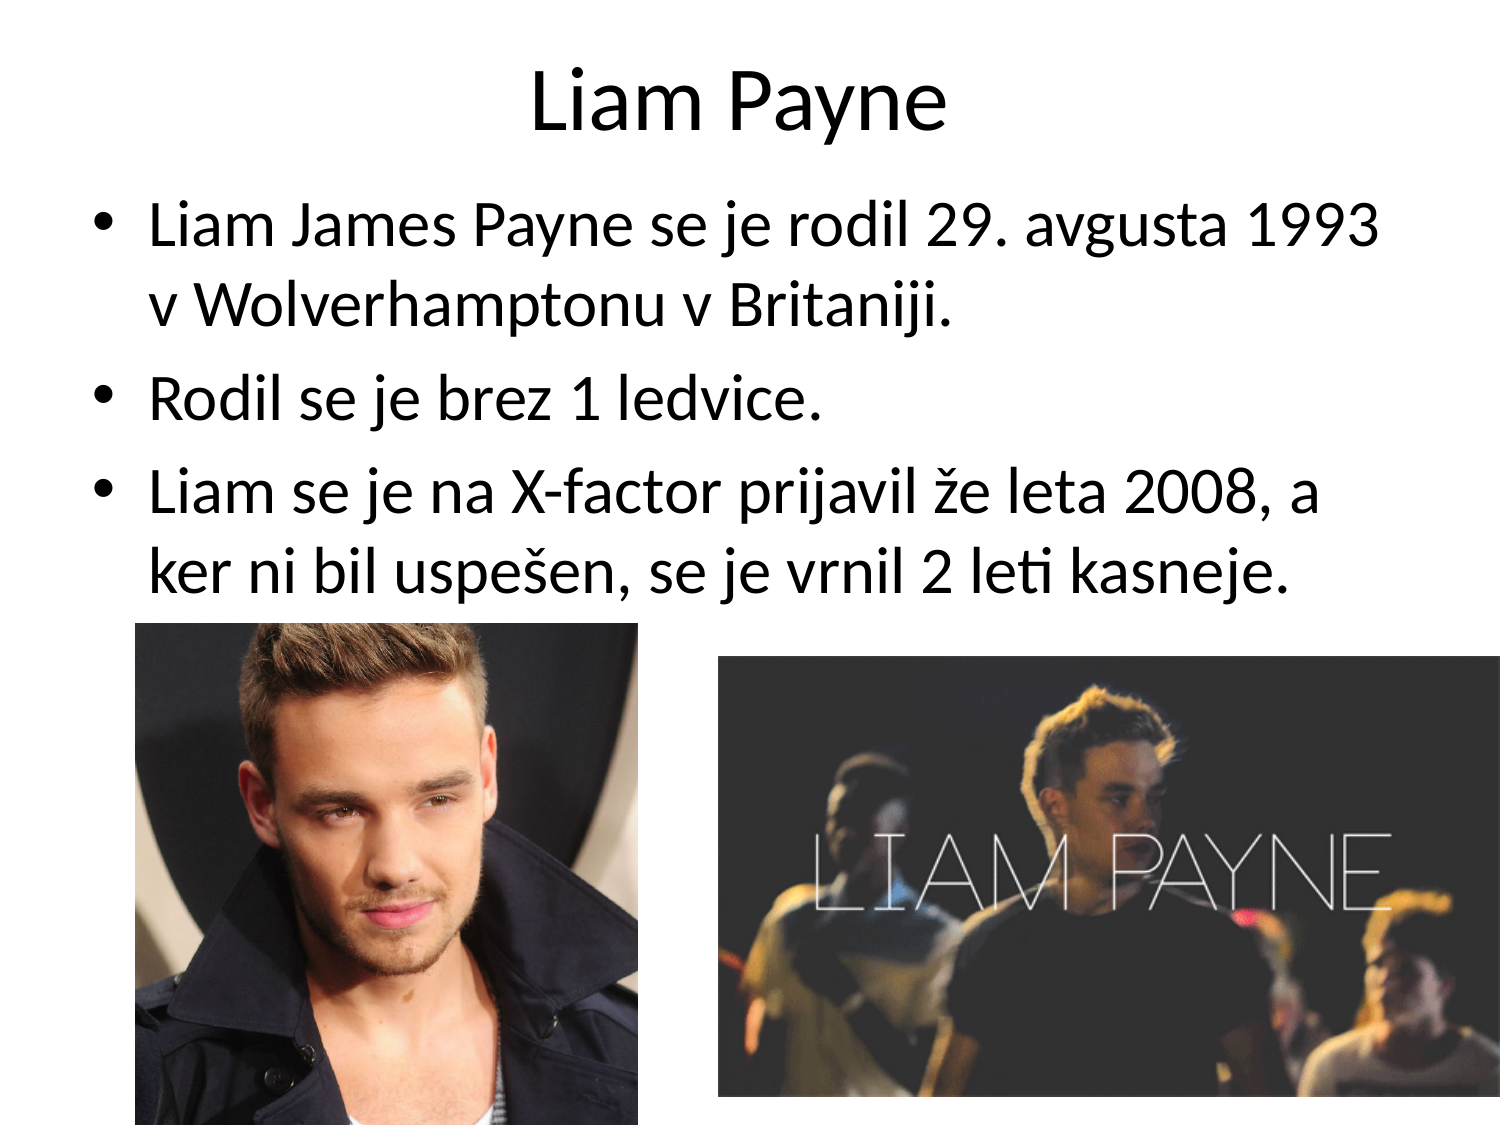

# Liam Payne
Liam James Payne se je rodil 29. avgusta 1993 v Wolverhamptonu v Britaniji.
Rodil se je brez 1 ledvice.
Liam se je na X-factor prijavil že leta 2008, a ker ni bil uspešen, se je vrnil 2 leti kasneje.